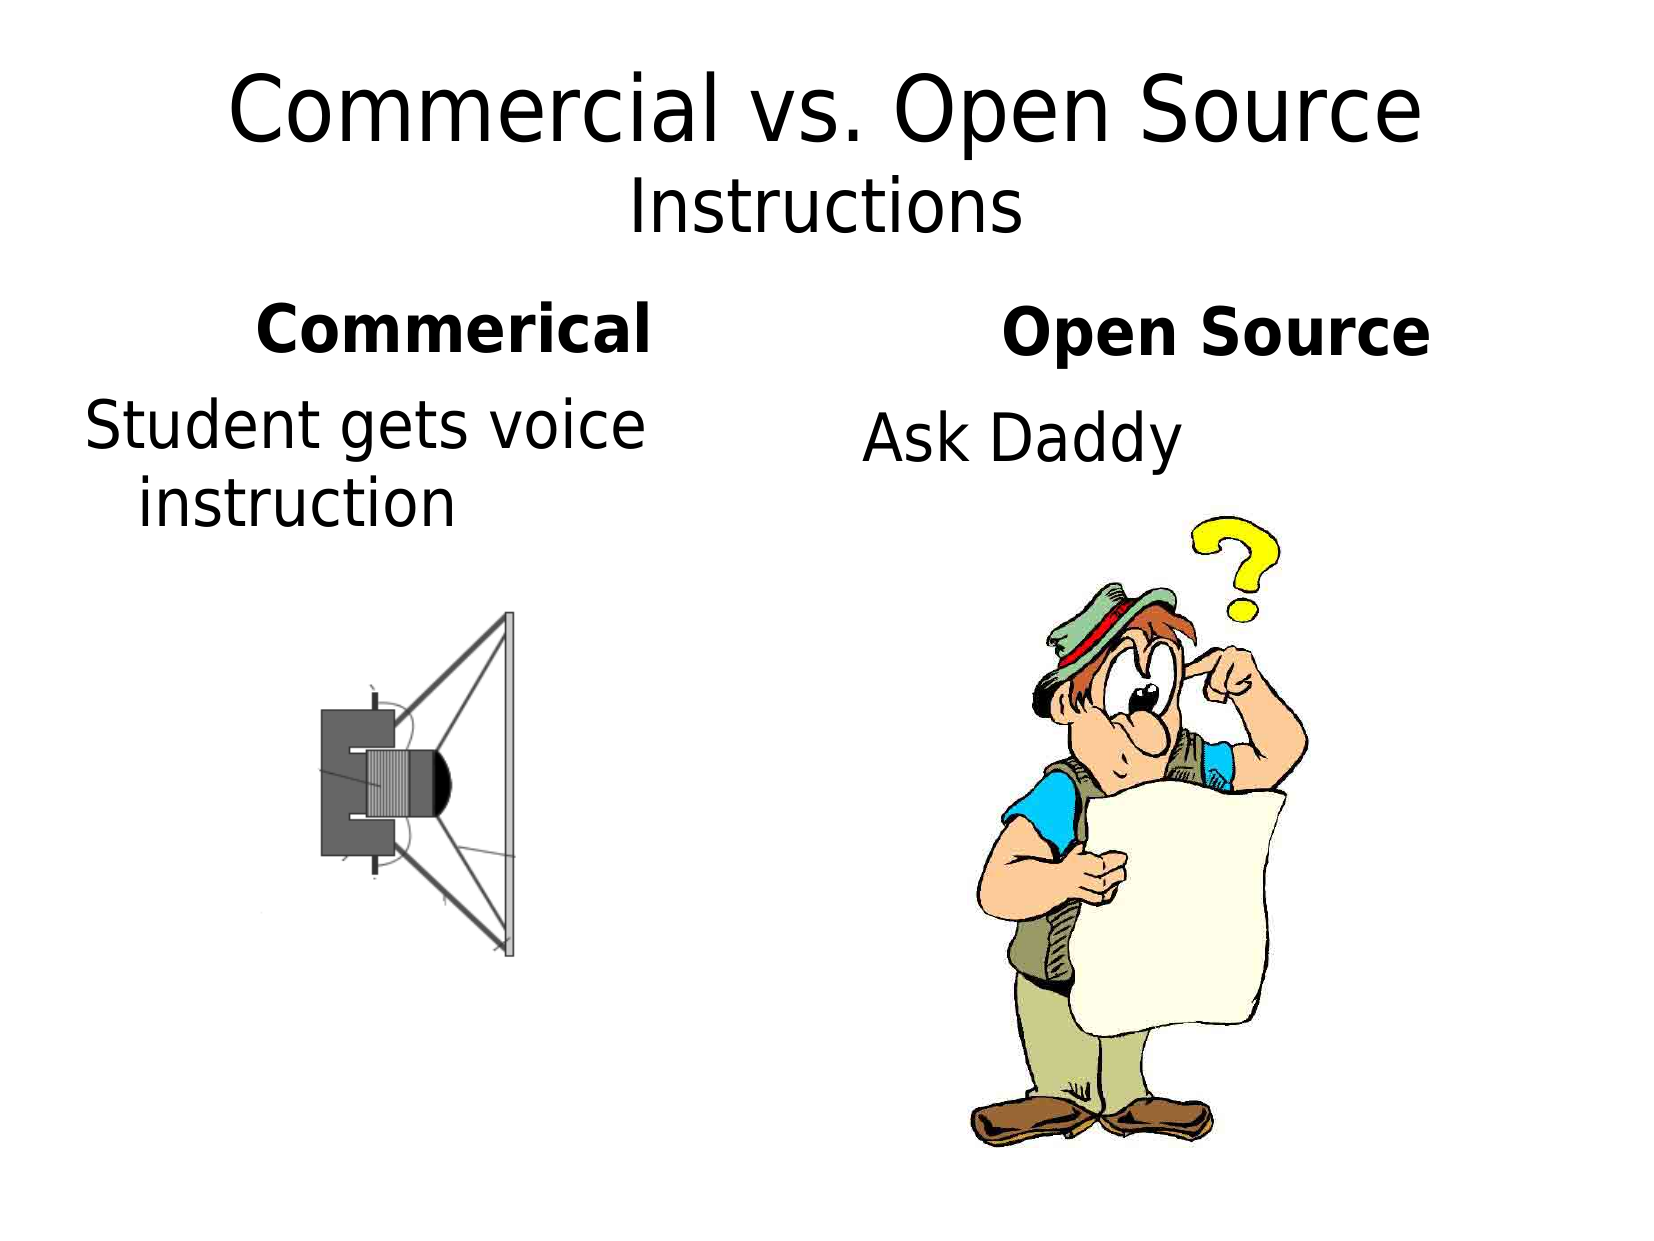

# Commercial vs. Open Source Instructions
Commerical
Open Source
Student gets voice instruction
Ask Daddy